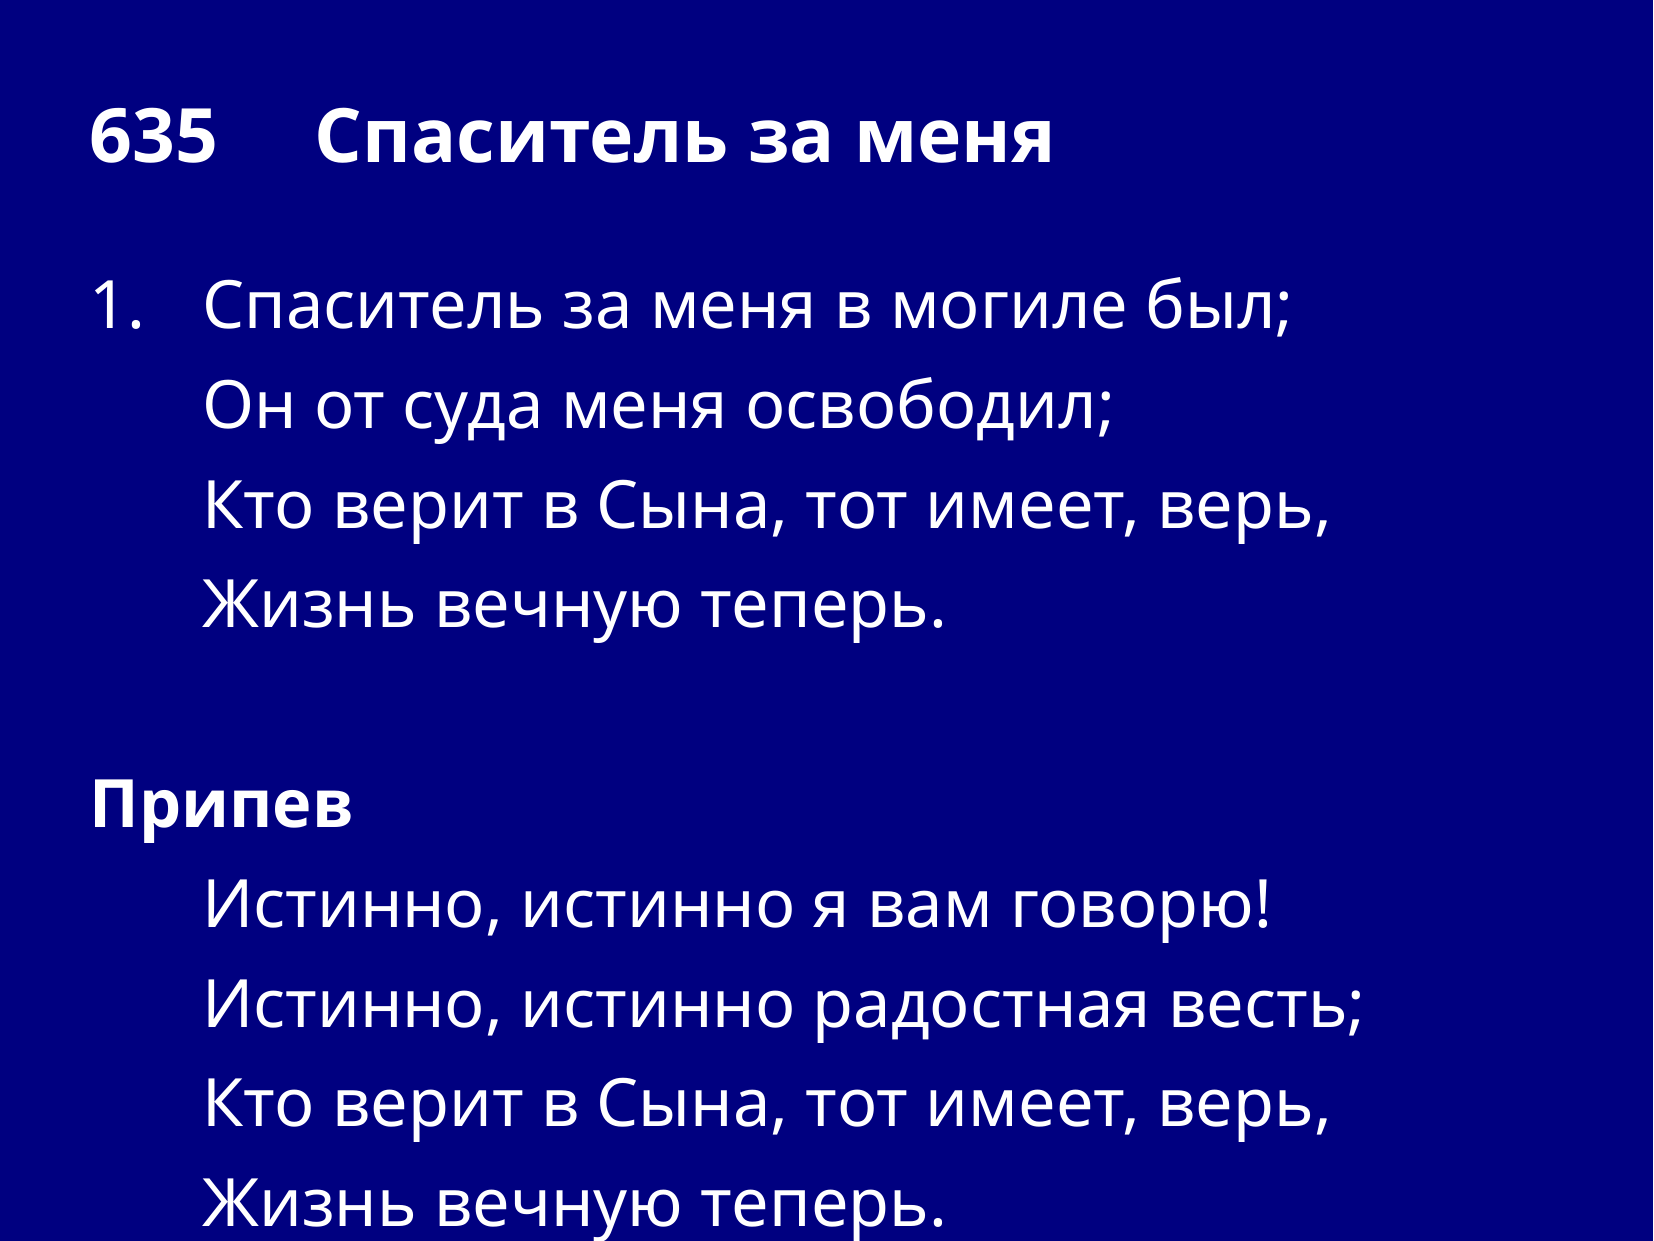

635	Спаситель за меня
1.	Спаситель за меня в могиле был;
	Он от суда меня освободил;
	Кто верит в Сына, тот имеет, верь,
	Жизнь вечную теперь.
Припев
	Истинно, истинно я вам говорю!
	Истинно, истинно радостная весть;
	Кто верит в Сына, тот имеет, верь,
	Жизнь вечную теперь.